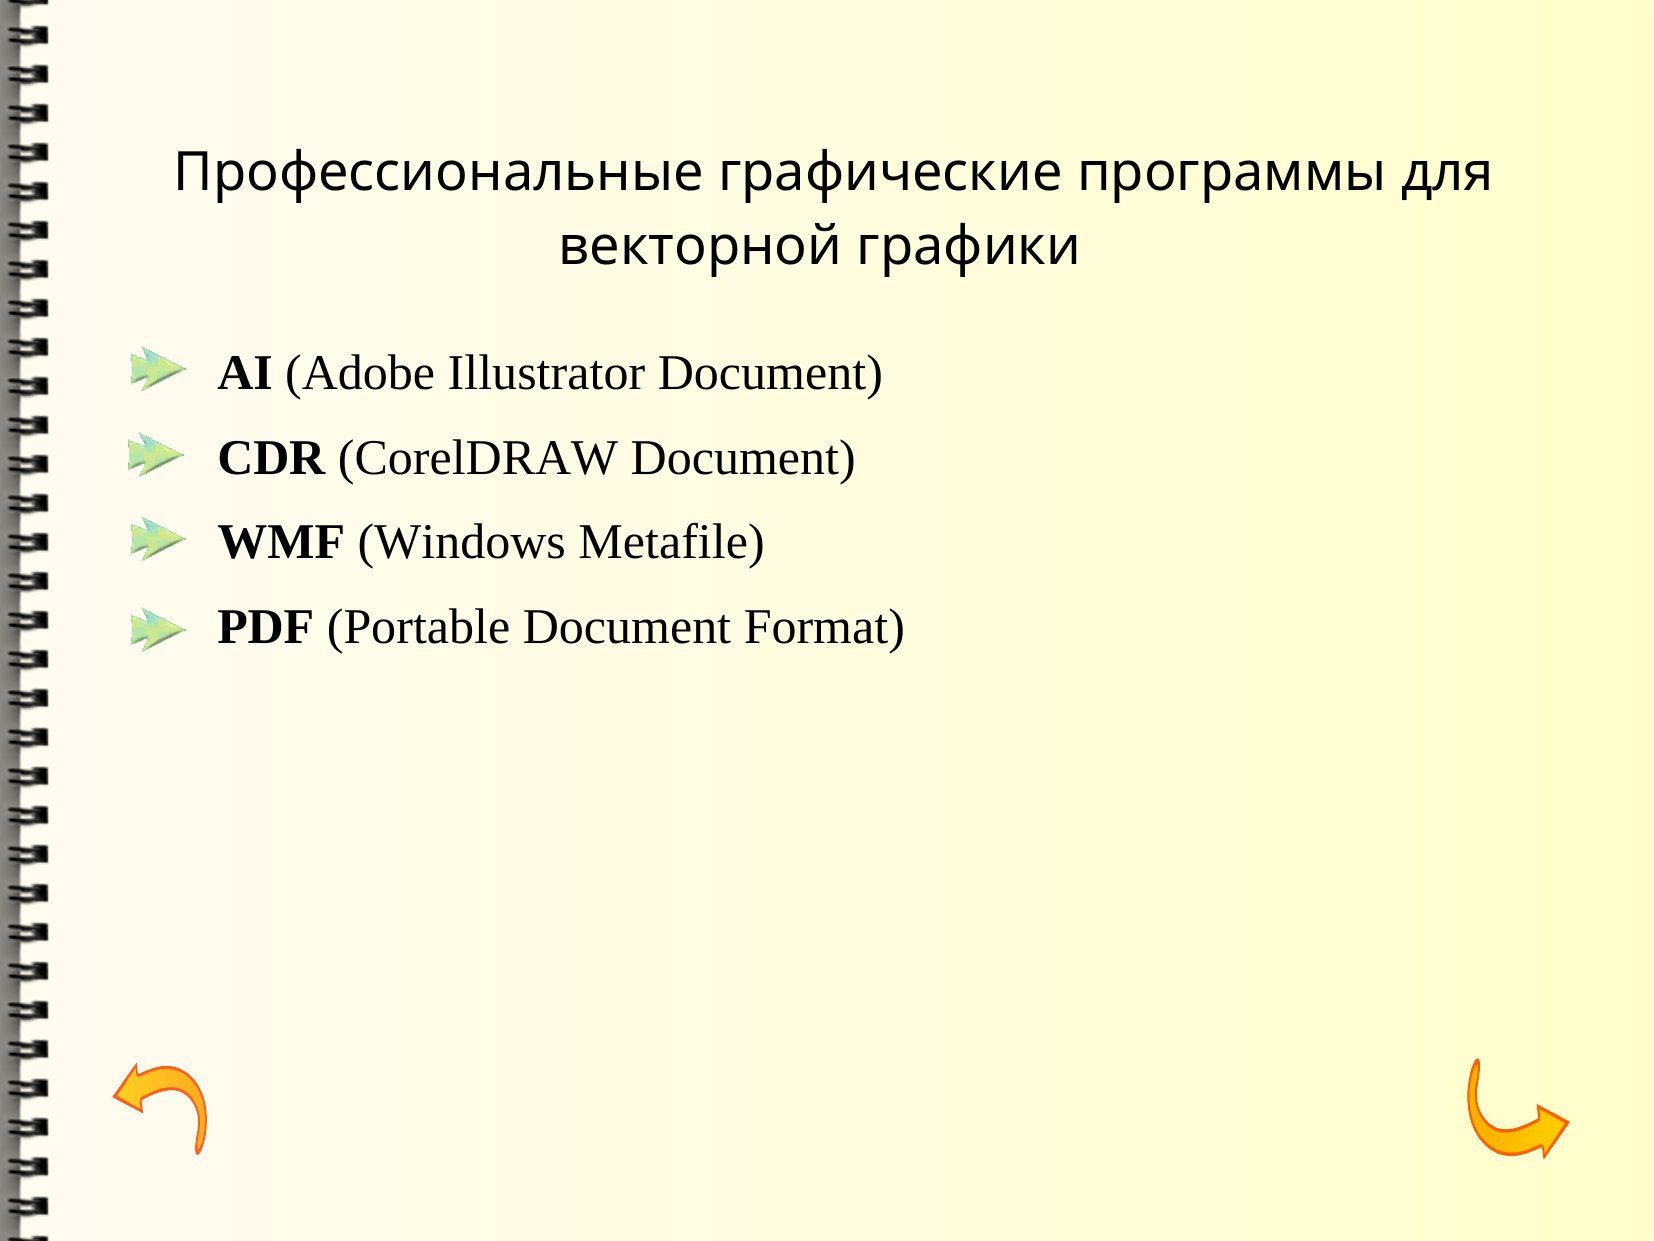

# Профессиональные графические программы для векторной графики
 AI (Adobe Illustrator Document)
 CDR (CorelDRAW Document)
 WMF (Windows Metafile)
 PDF (Portable Document Format)